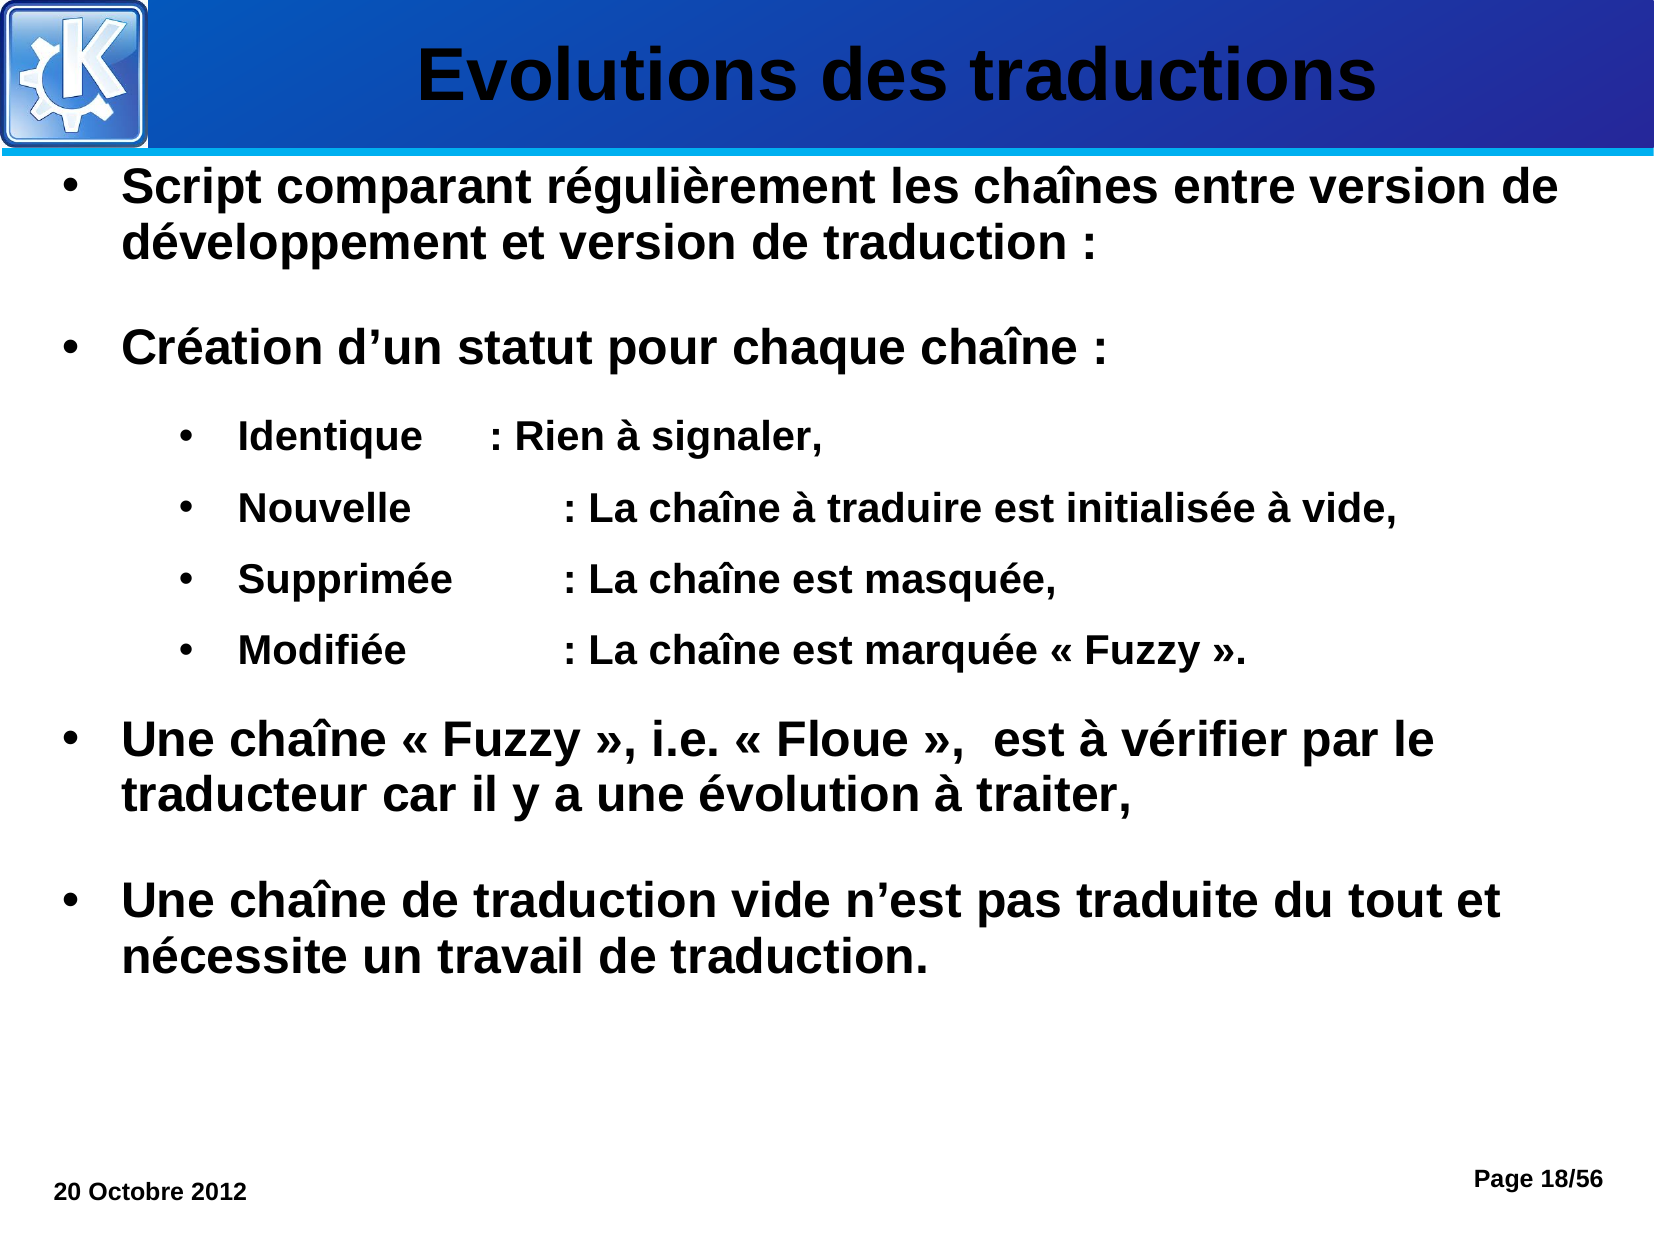

Evolutions des traductions
Script comparant régulièrement les chaînes entre version de développement et version de traduction :
Création d’un statut pour chaque chaîne :
Identique 	: Rien à signaler,
Nouvelle 		: La chaîne à traduire est initialisée à vide,
Supprimée 		: La chaîne est masquée,
Modifiée			: La chaîne est marquée « Fuzzy ».
Une chaîne « Fuzzy », i.e. « Floue », est à vérifier par le traducteur car il y a une évolution à traiter,
Une chaîne de traduction vide n’est pas traduite du tout et nécessite un travail de traduction.